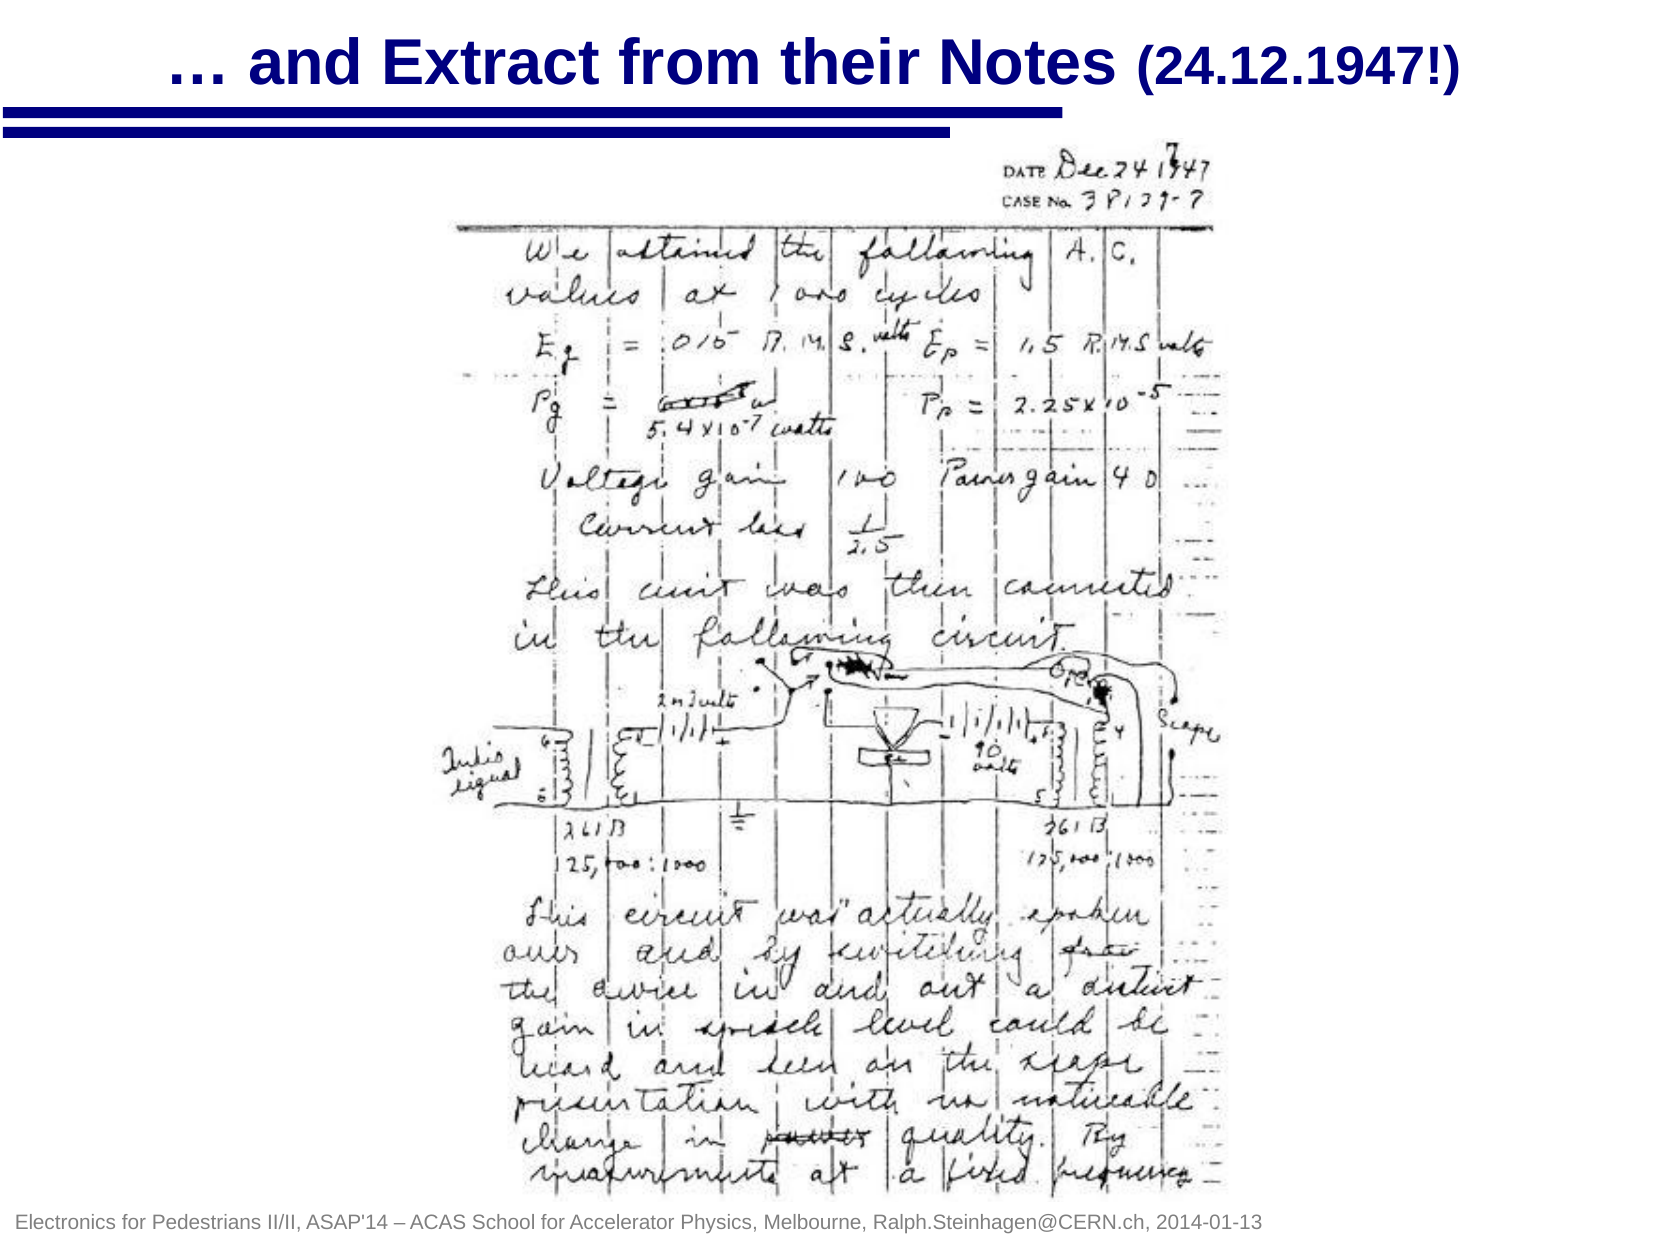

# … and Extract from their Notes (24.12.1947!)